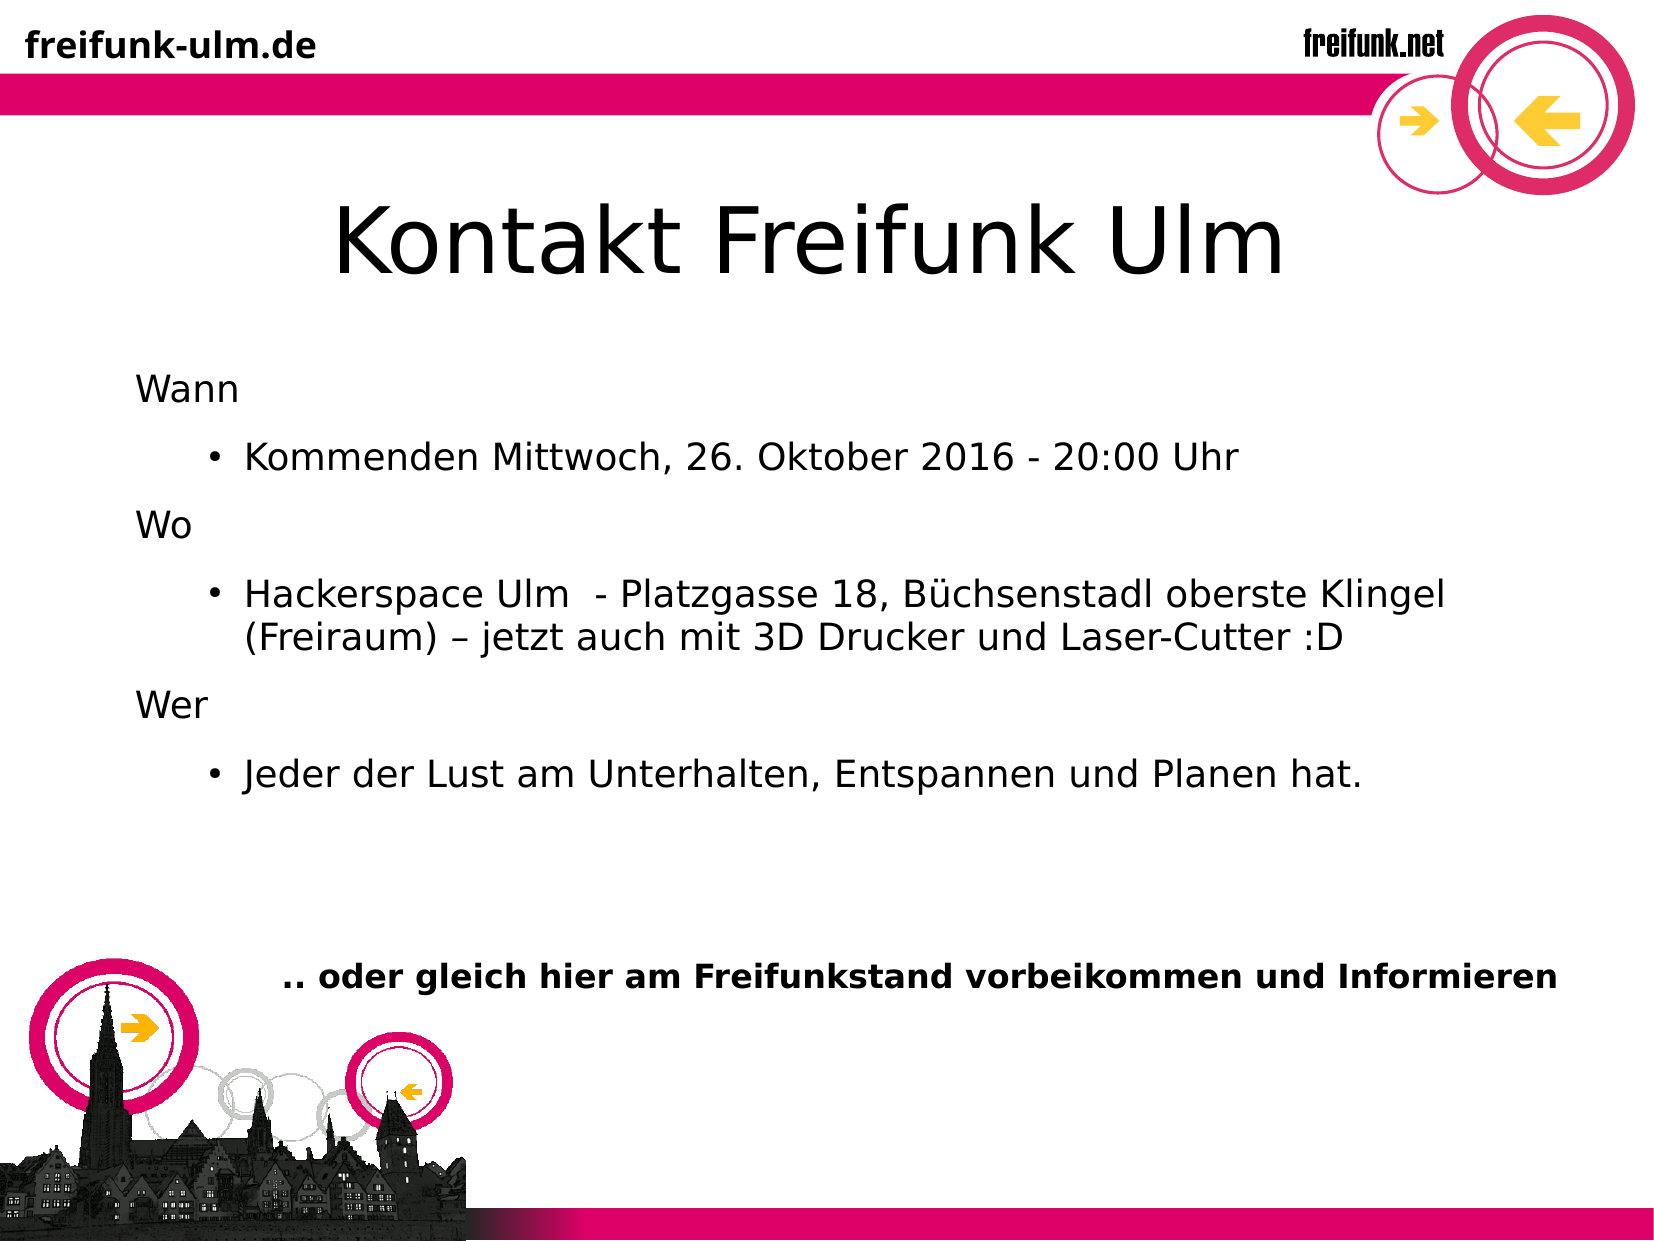

# Kontakt Freifunk Ulm
Wann
Kommenden Mittwoch, 26. Oktober 2016 - 20:00 Uhr
Wo
Hackerspace Ulm - Platzgasse 18, Büchsenstadl oberste Klingel (Freiraum) – jetzt auch mit 3D Drucker und Laser-Cutter :D
Wer
Jeder der Lust am Unterhalten, Entspannen und Planen hat.
.. oder gleich hier am Freifunkstand vorbeikommen und Informieren